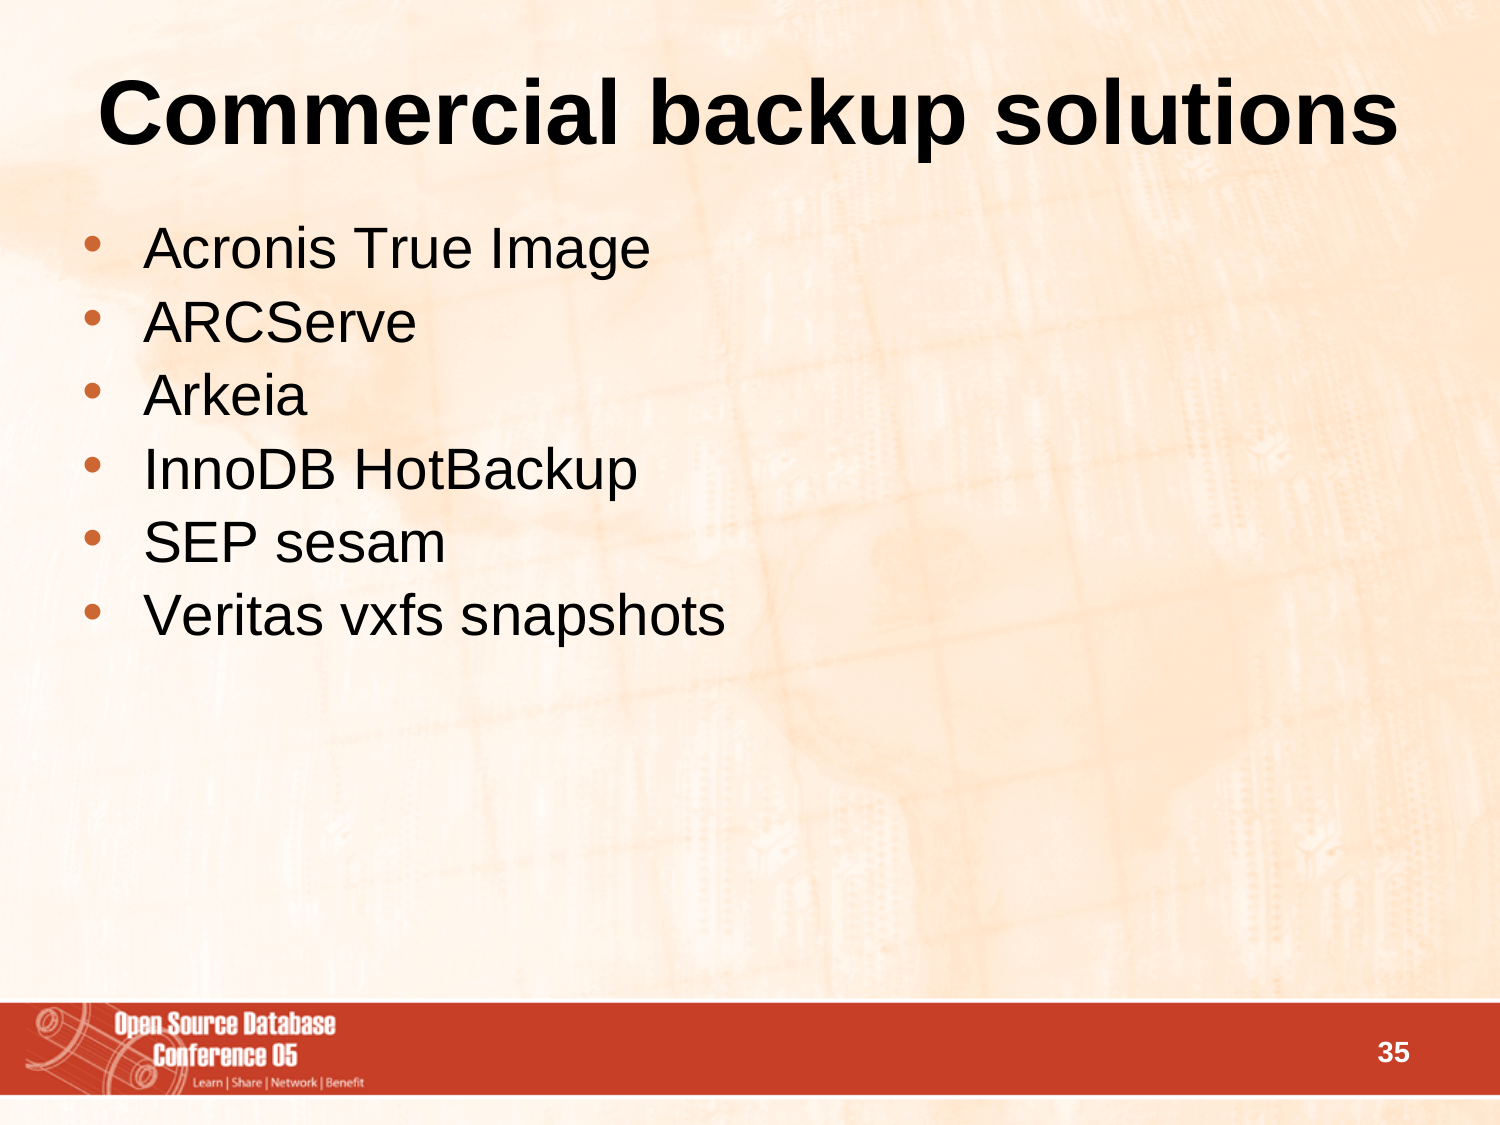

# Commercial backup solutions
Acronis True Image
ARCServe
Arkeia
InnoDB HotBackup
SEP sesam
Veritas vxfs snapshots
35